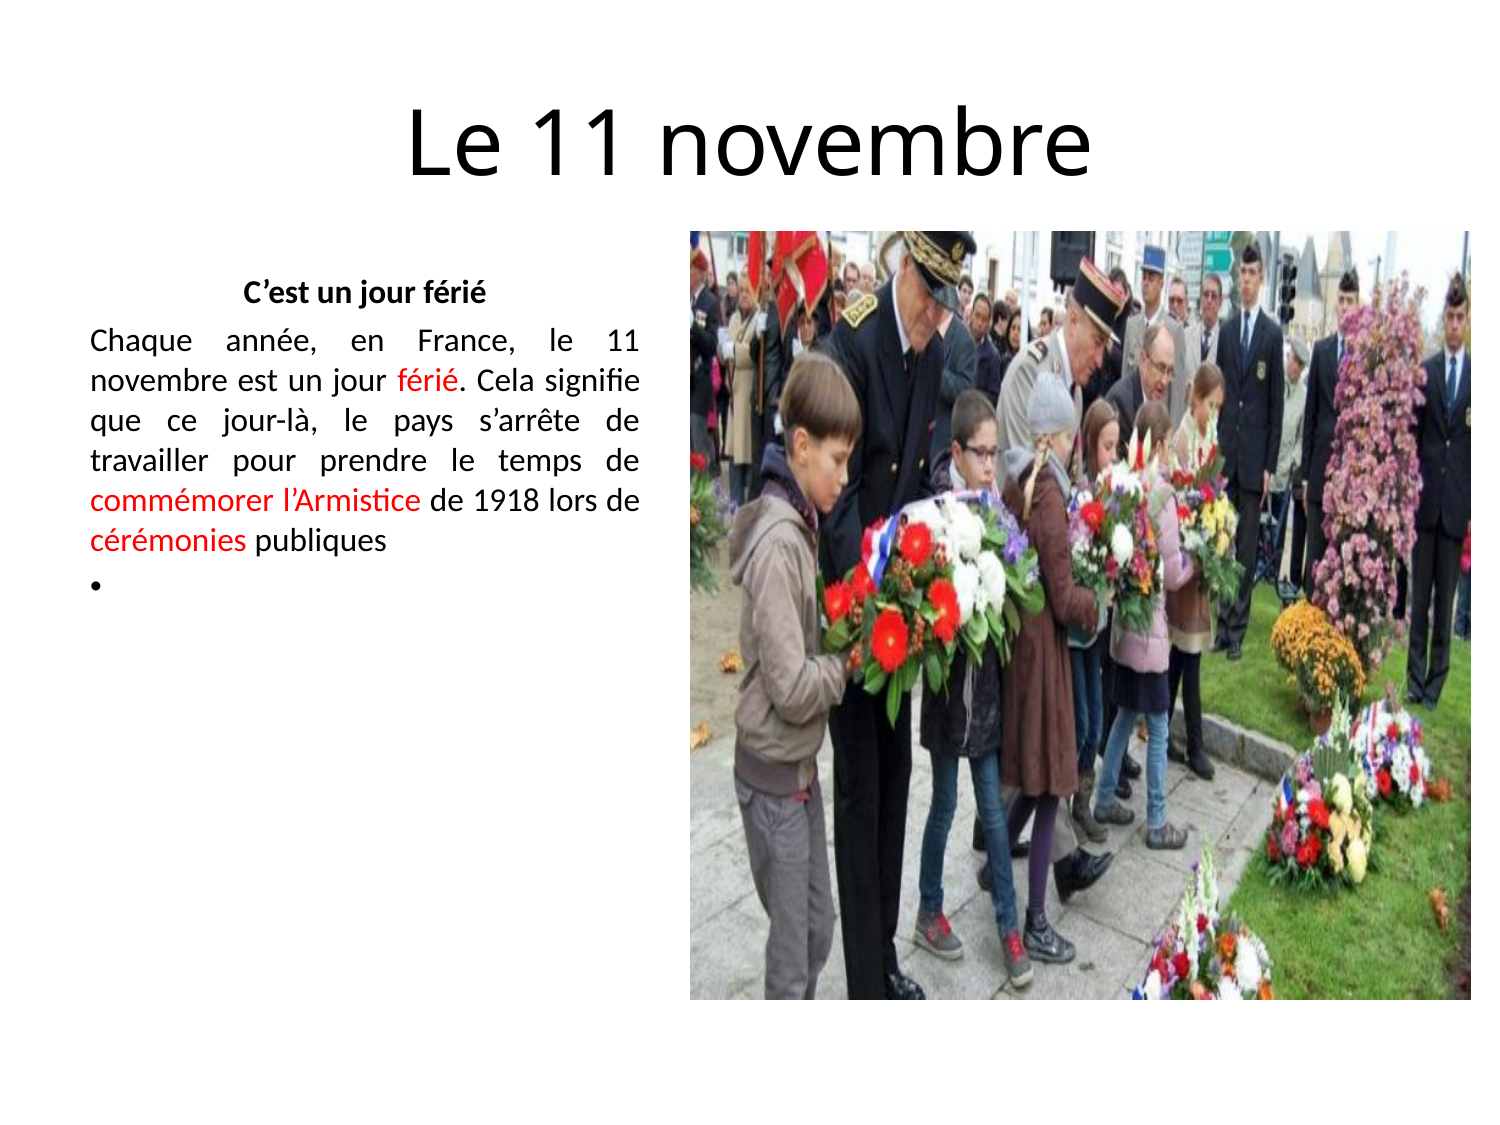

# Le 11 novembre
C’est un jour férié
Chaque année, en France, le 11 novembre est un jour férié. Cela signifie que ce jour-là, le pays s’arrête de travailler pour prendre le temps de commémorer l’Armistice de 1918 lors de cérémonies publiques